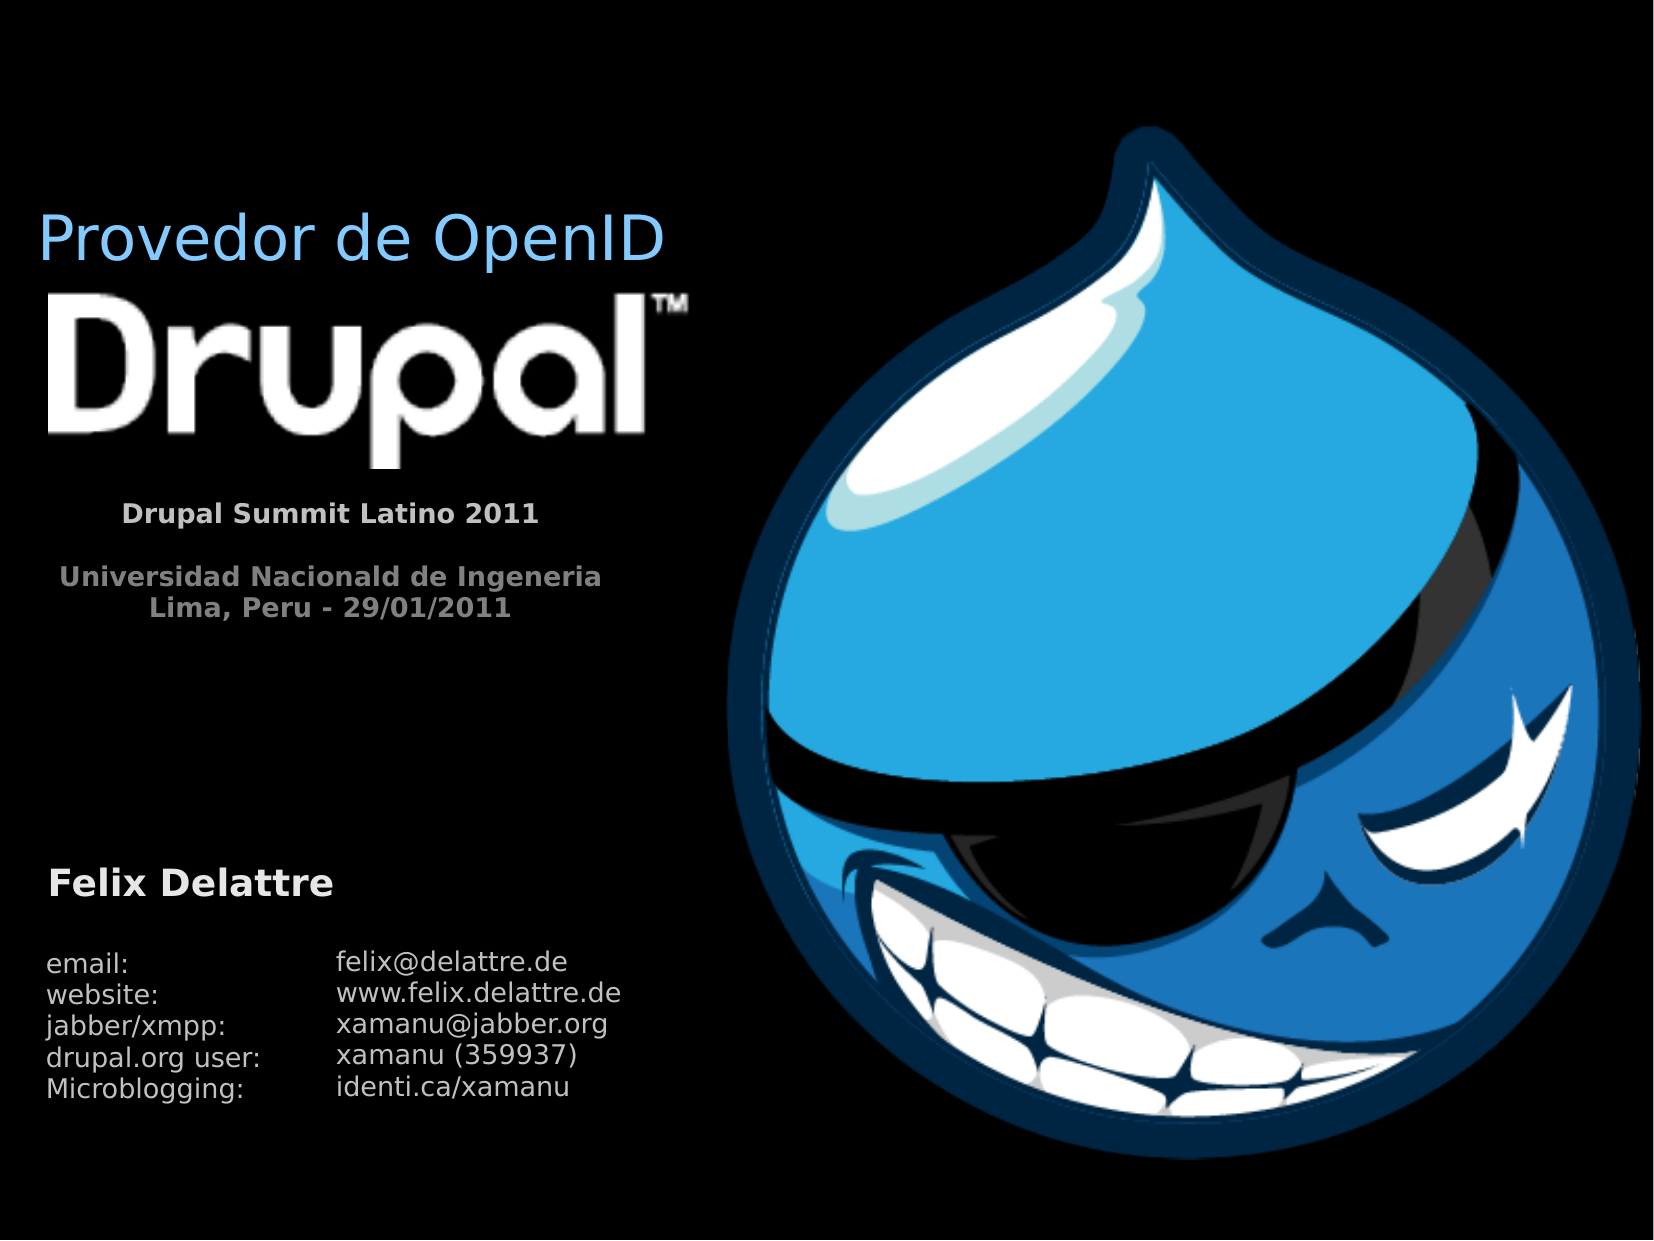

Provedor de OpenID
Drupal Summit Latino 2011
Universidad Nacionald de Ingeneria
Lima, Peru - 29/01/2011
Felix Delattre
felix@delattre.de
www.felix.delattre.de
xamanu@jabber.org
xamanu (359937)
identi.ca/xamanu
email:
website:
jabber/xmpp:
drupal.org user:
Microblogging: